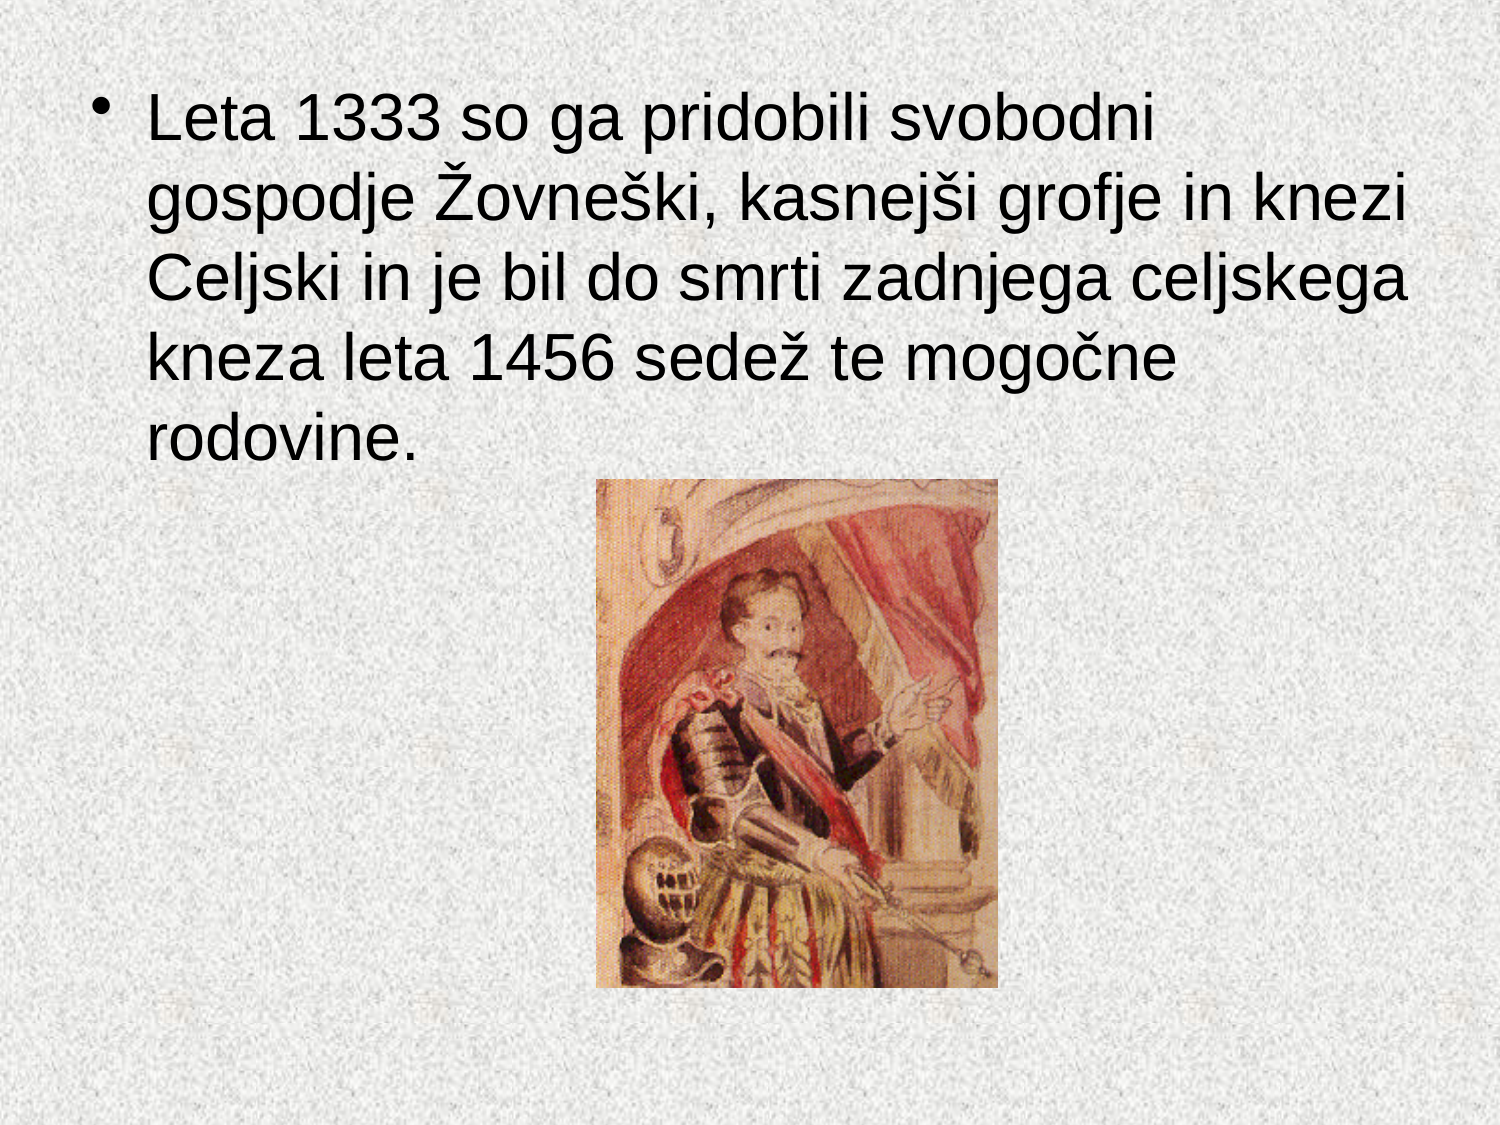

# Leta 1333 so ga pridobili svobodni gospodje Žovneški, kasnejši grofje in knezi Celjski in je bil do smrti zadnjega celjskega kneza leta 1456 sedež te mogočne rodovine.